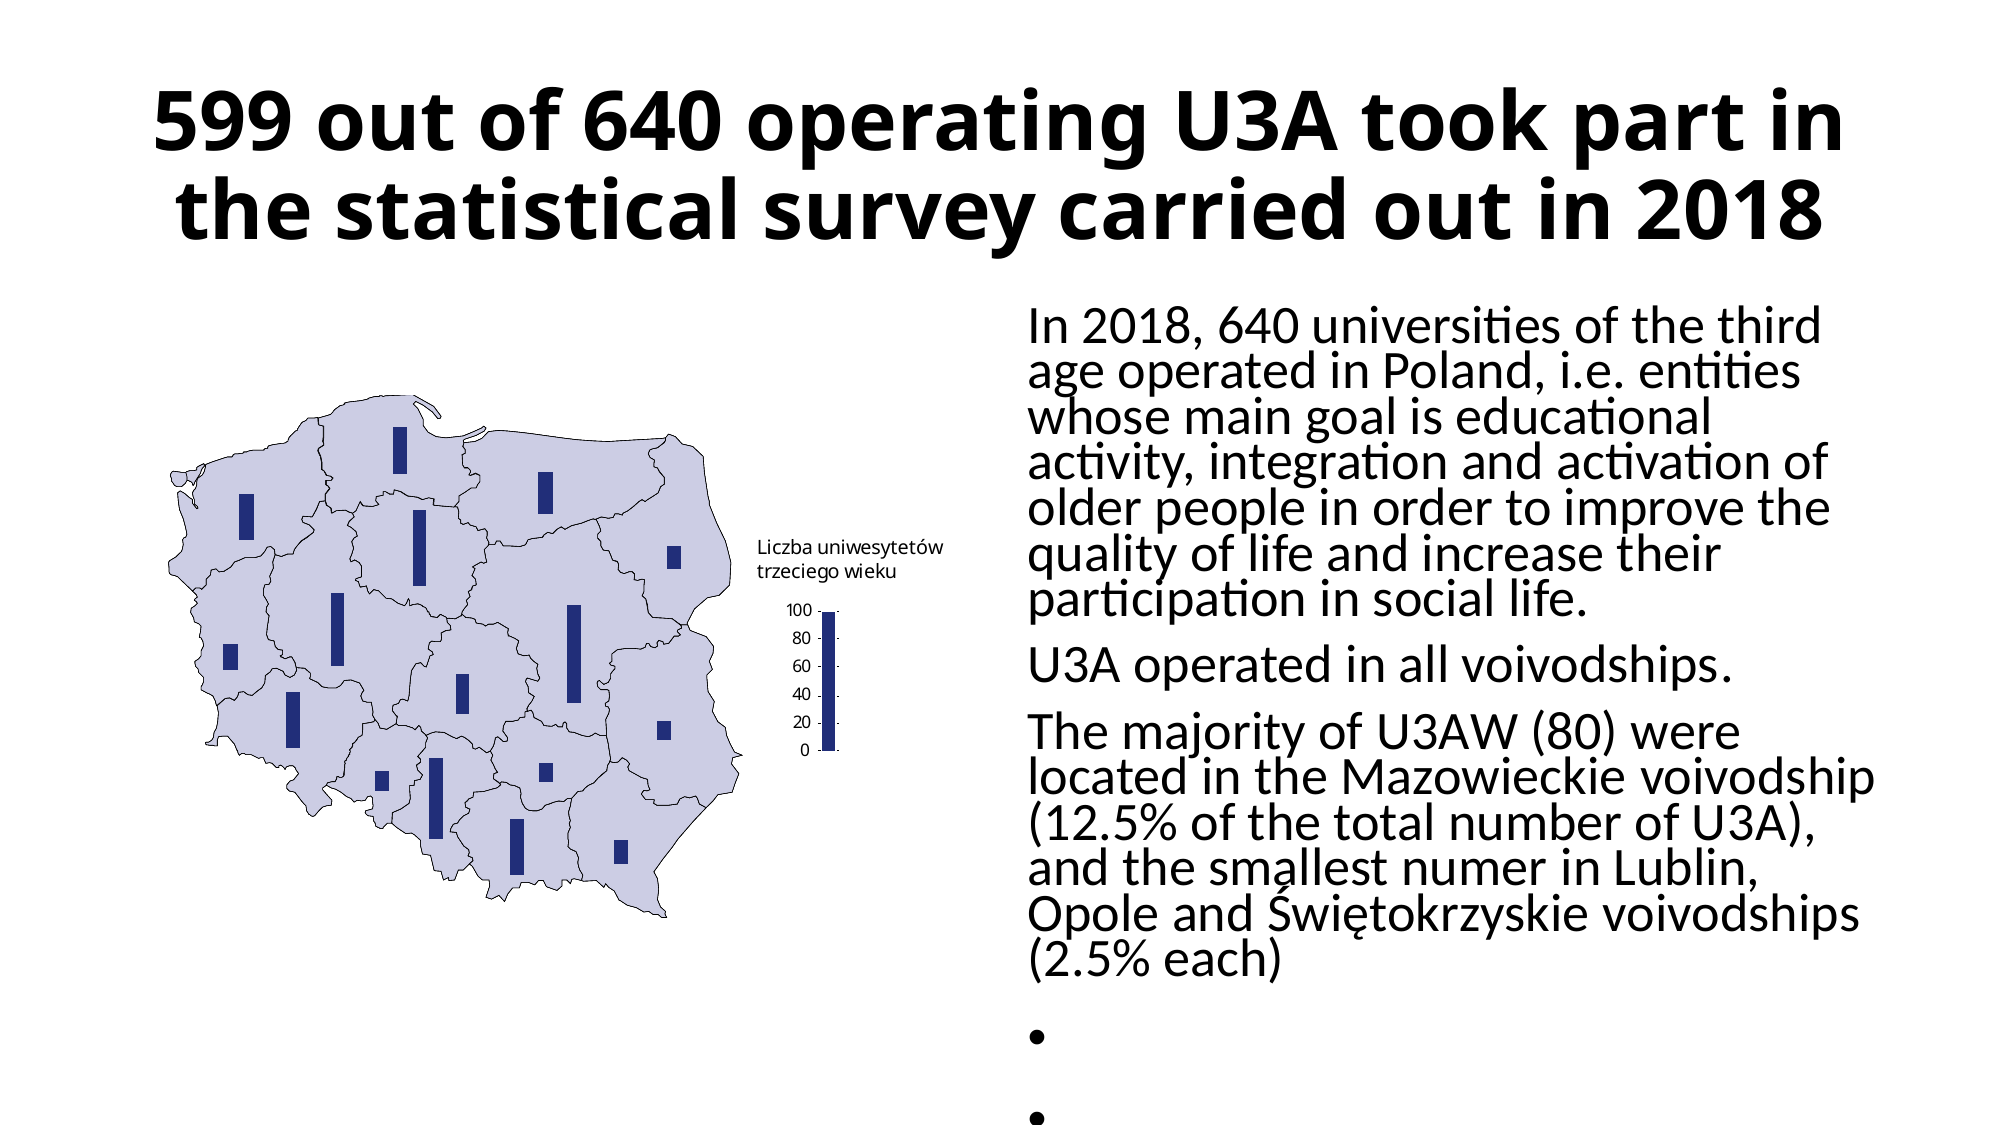

# 599 out of 640 operating U3A took part in the statistical survey carried out in 2018
In 2018, 640 universities of the third age operated in Poland, i.e. entities whose main goal is educational activity, integration and activation of older people in order to improve the quality of life and increase their participation in social life.
U3A operated in all voivodships.
The majority of U3AW (80) were located in the Mazowieckie voivodship (12.5% of the total number of U3A), and the smallest numer in Lublin, Opole and Świętokrzyskie voivodships (2.5% each)